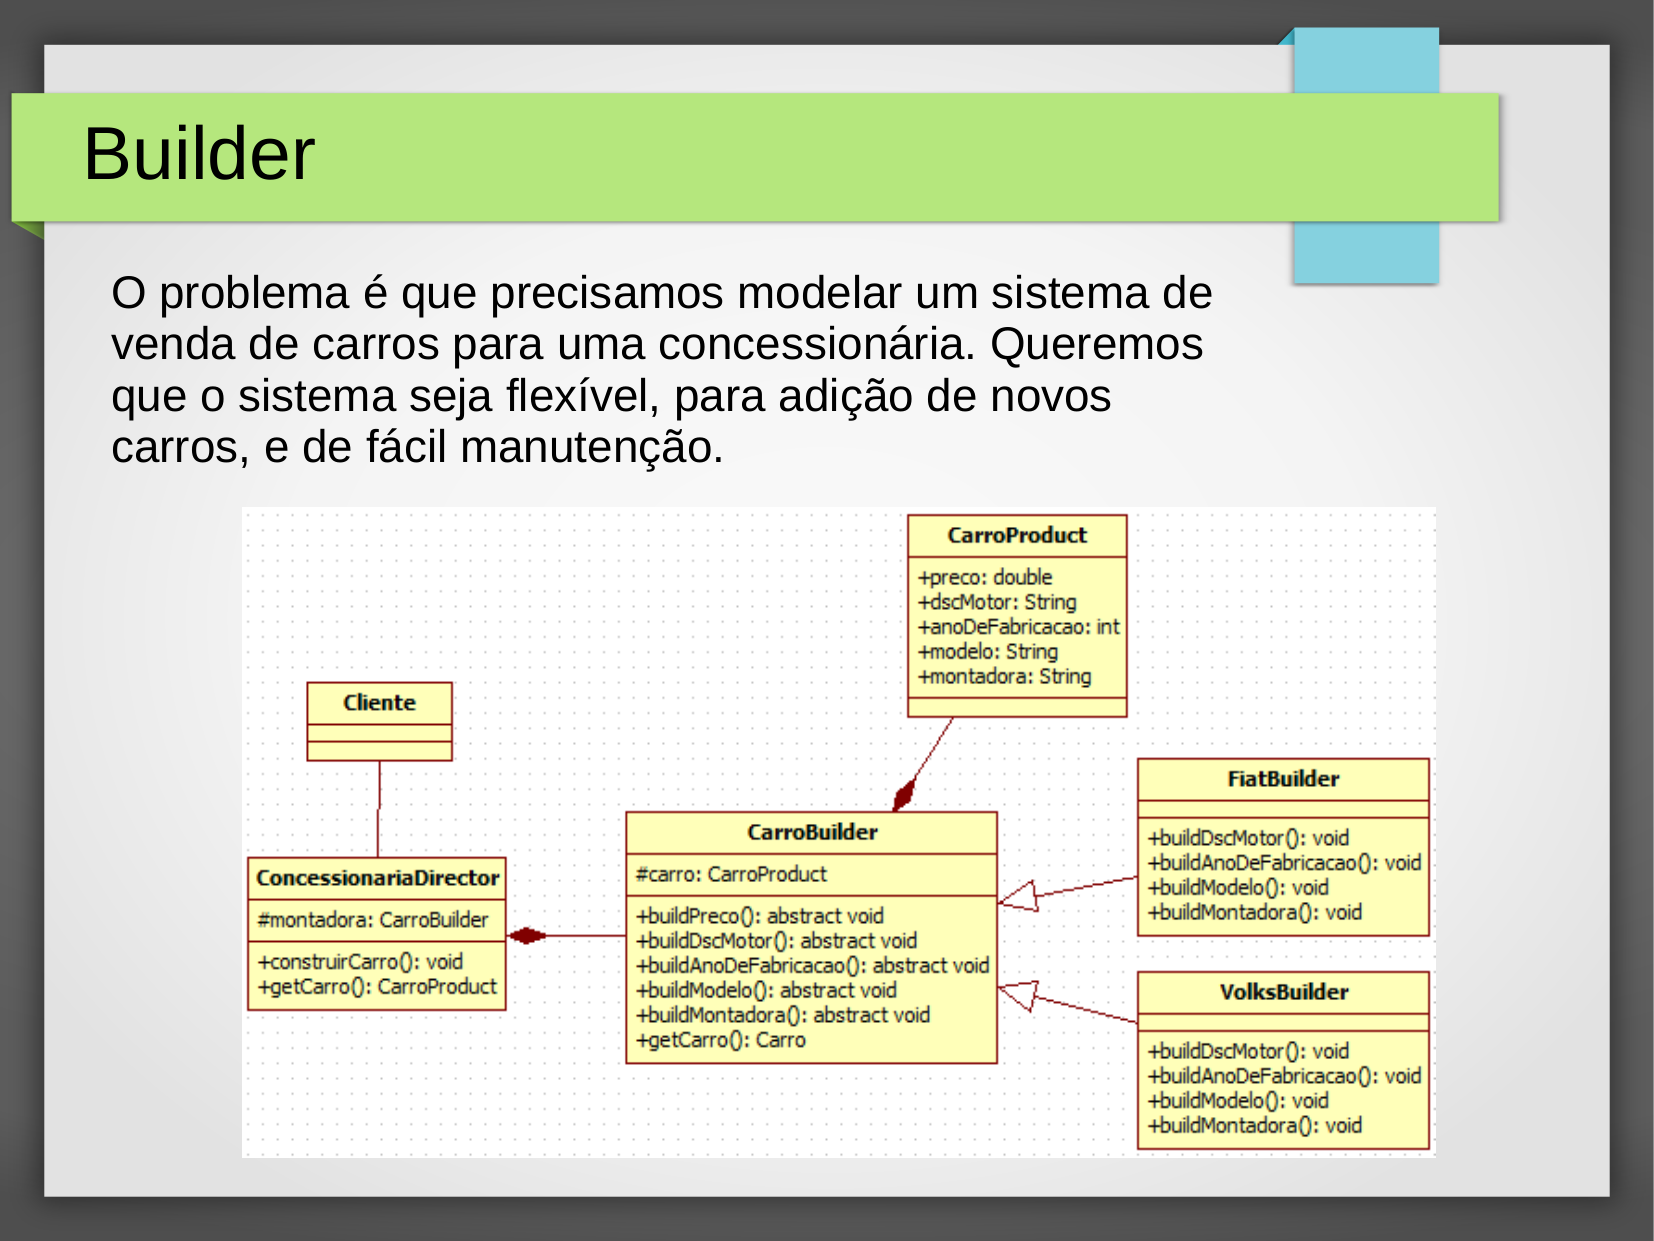

# Builder
O problema é que precisamos modelar um sistema de venda de carros para uma concessionária. Queremos que o sistema seja flexível, para adição de novos carros, e de fácil manutenção.